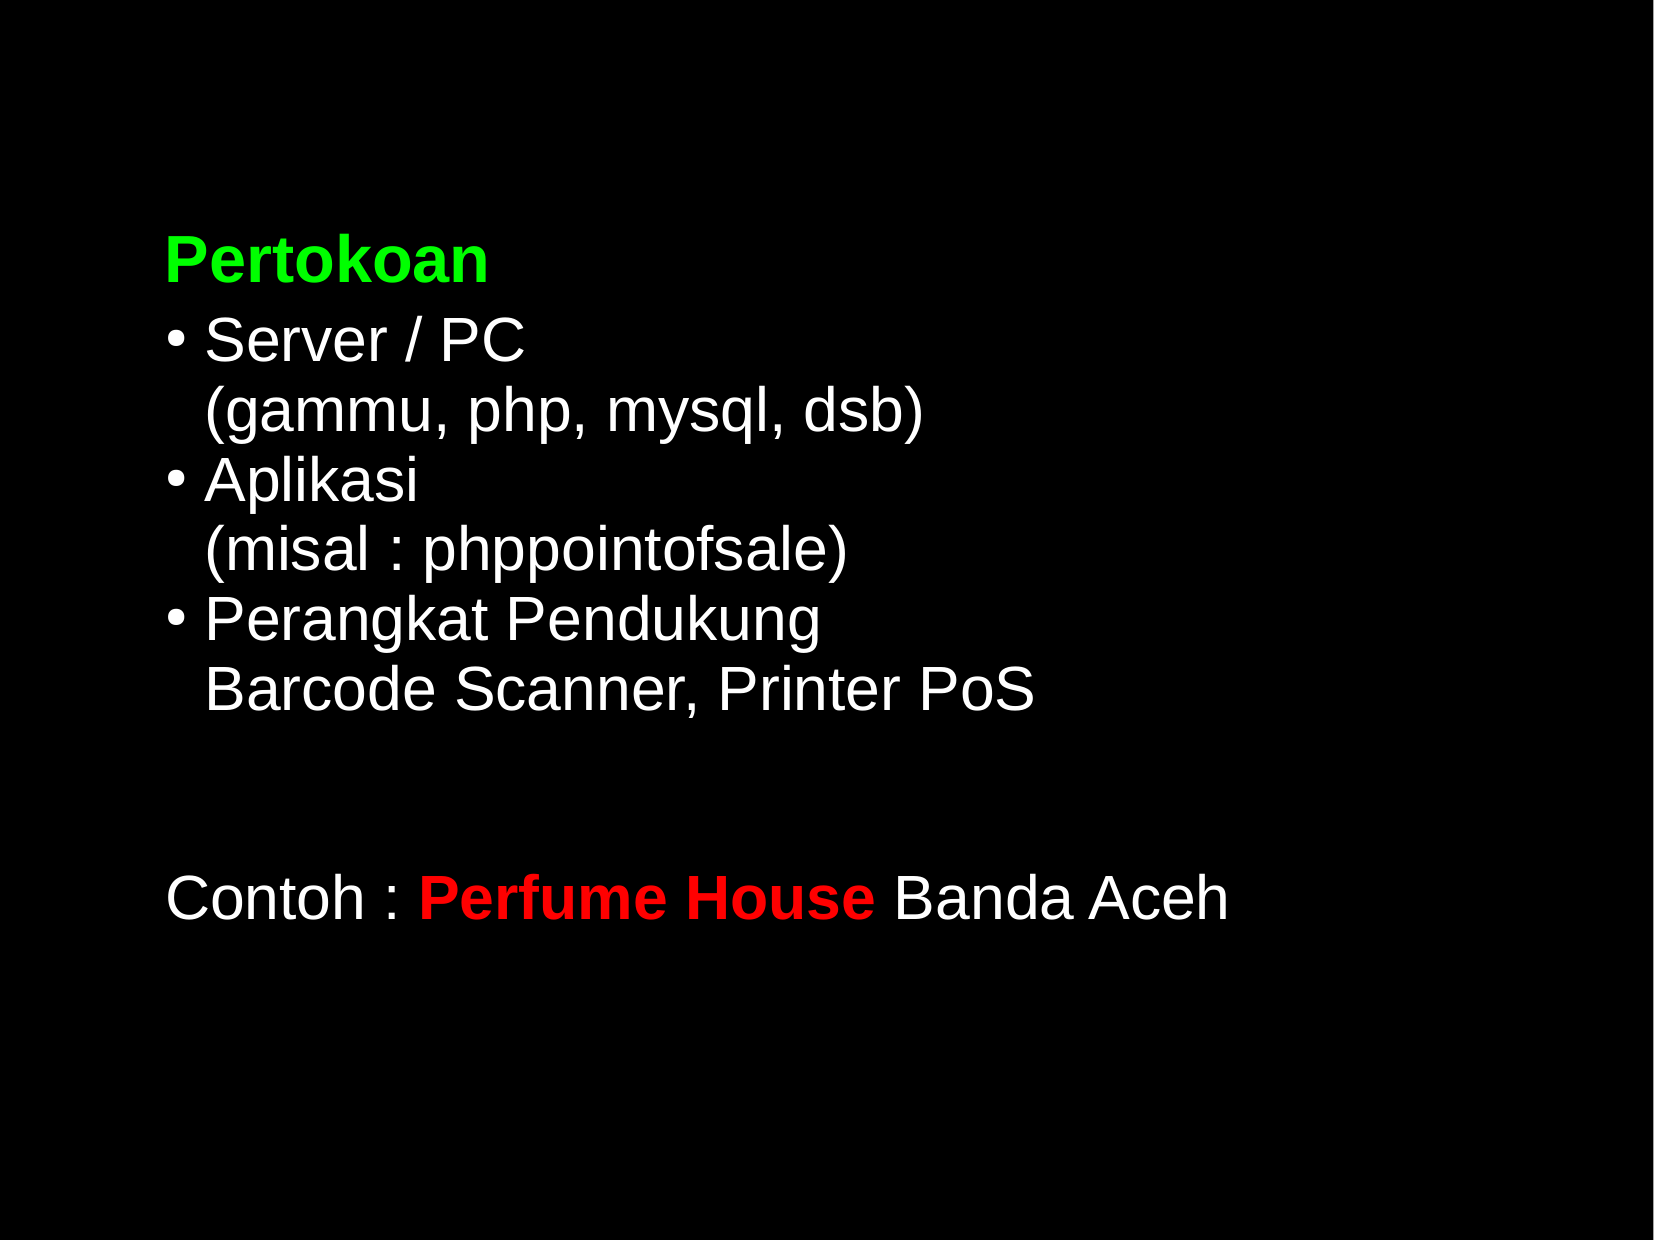

Pertokoan
 Server / PC
 (gammu, php, mysql, dsb)
 Aplikasi
 (misal : phppointofsale)
 Perangkat Pendukung
 Barcode Scanner, Printer PoS
Contoh : Perfume House Banda Aceh